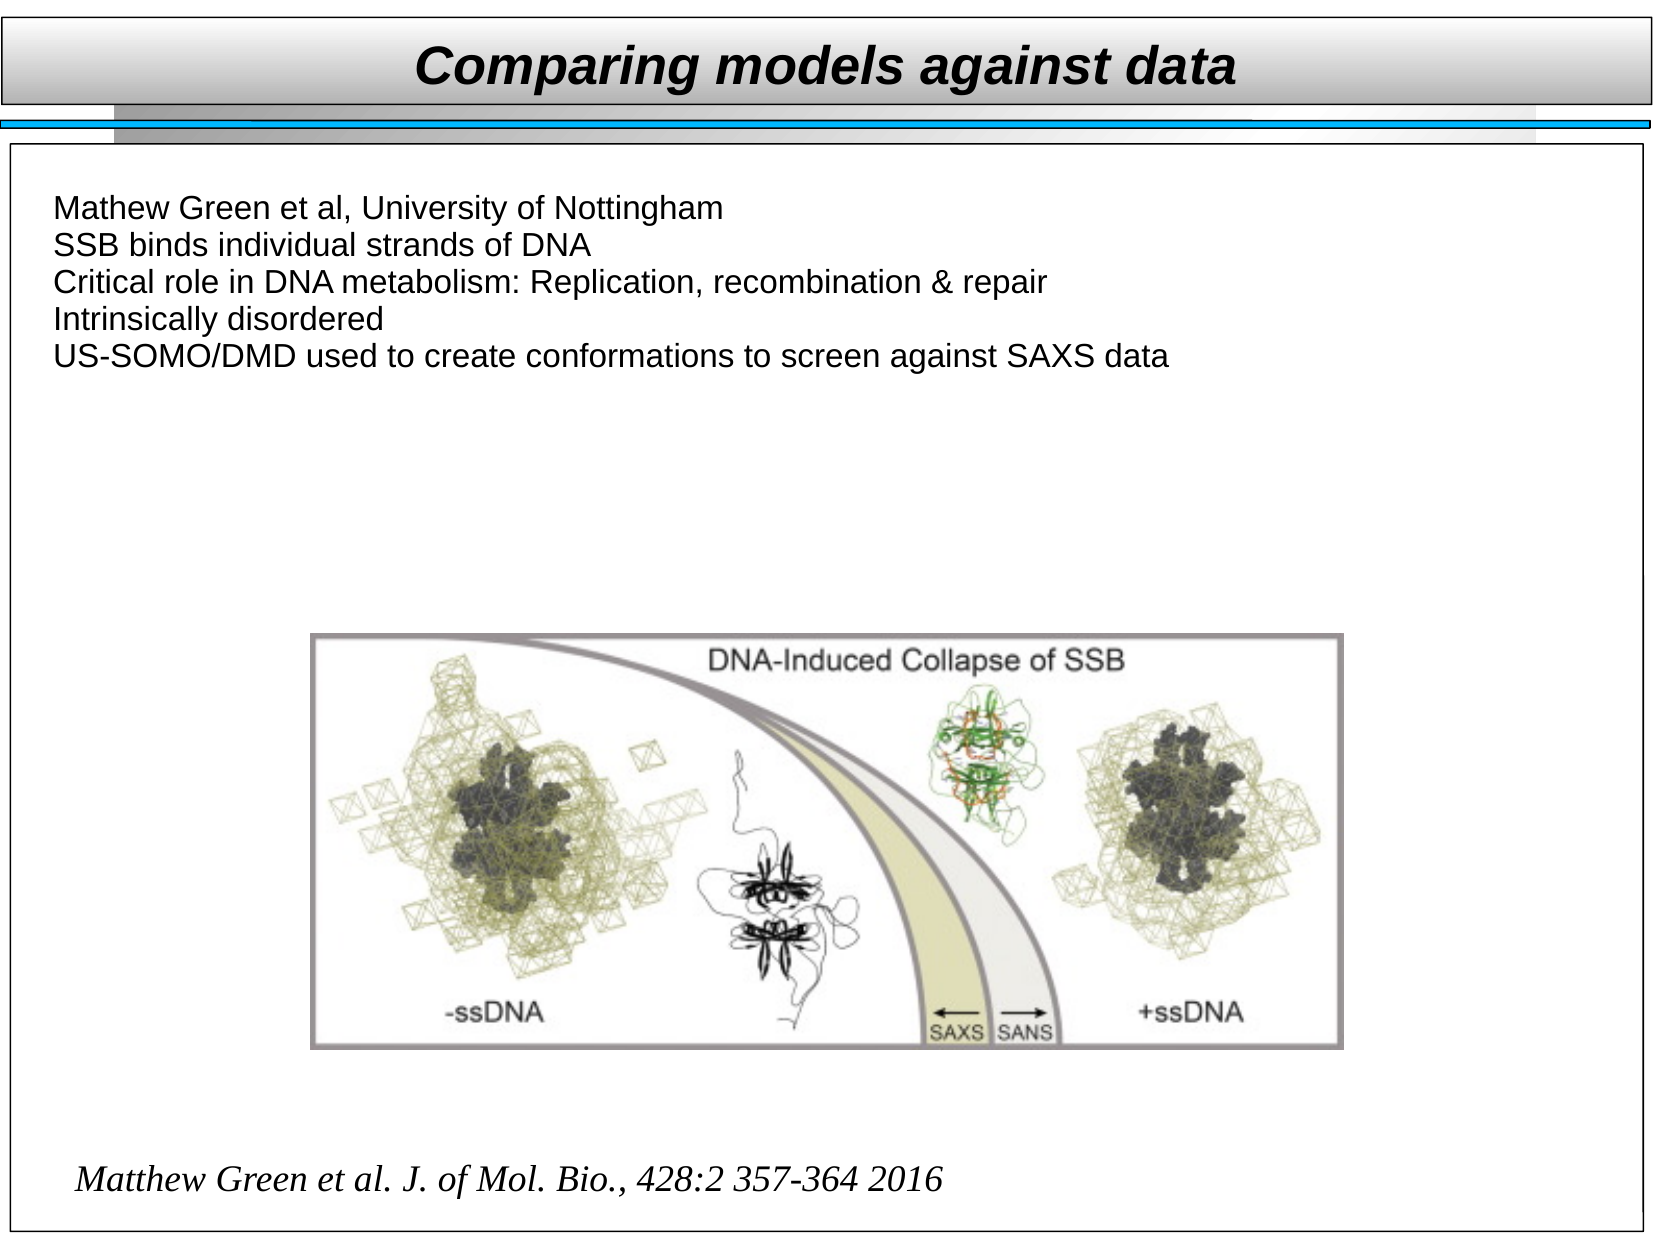

Comparing models against data
Mathew Green et al, University of Nottingham
SSB binds individual strands of DNA
Critical role in DNA metabolism: Replication, recombination & repair
Intrinsically disordered
US-SOMO/DMD used to create conformations to screen against SAXS data
Matthew Green et al. J. of Mol. Bio., 428:2 357-364 2016